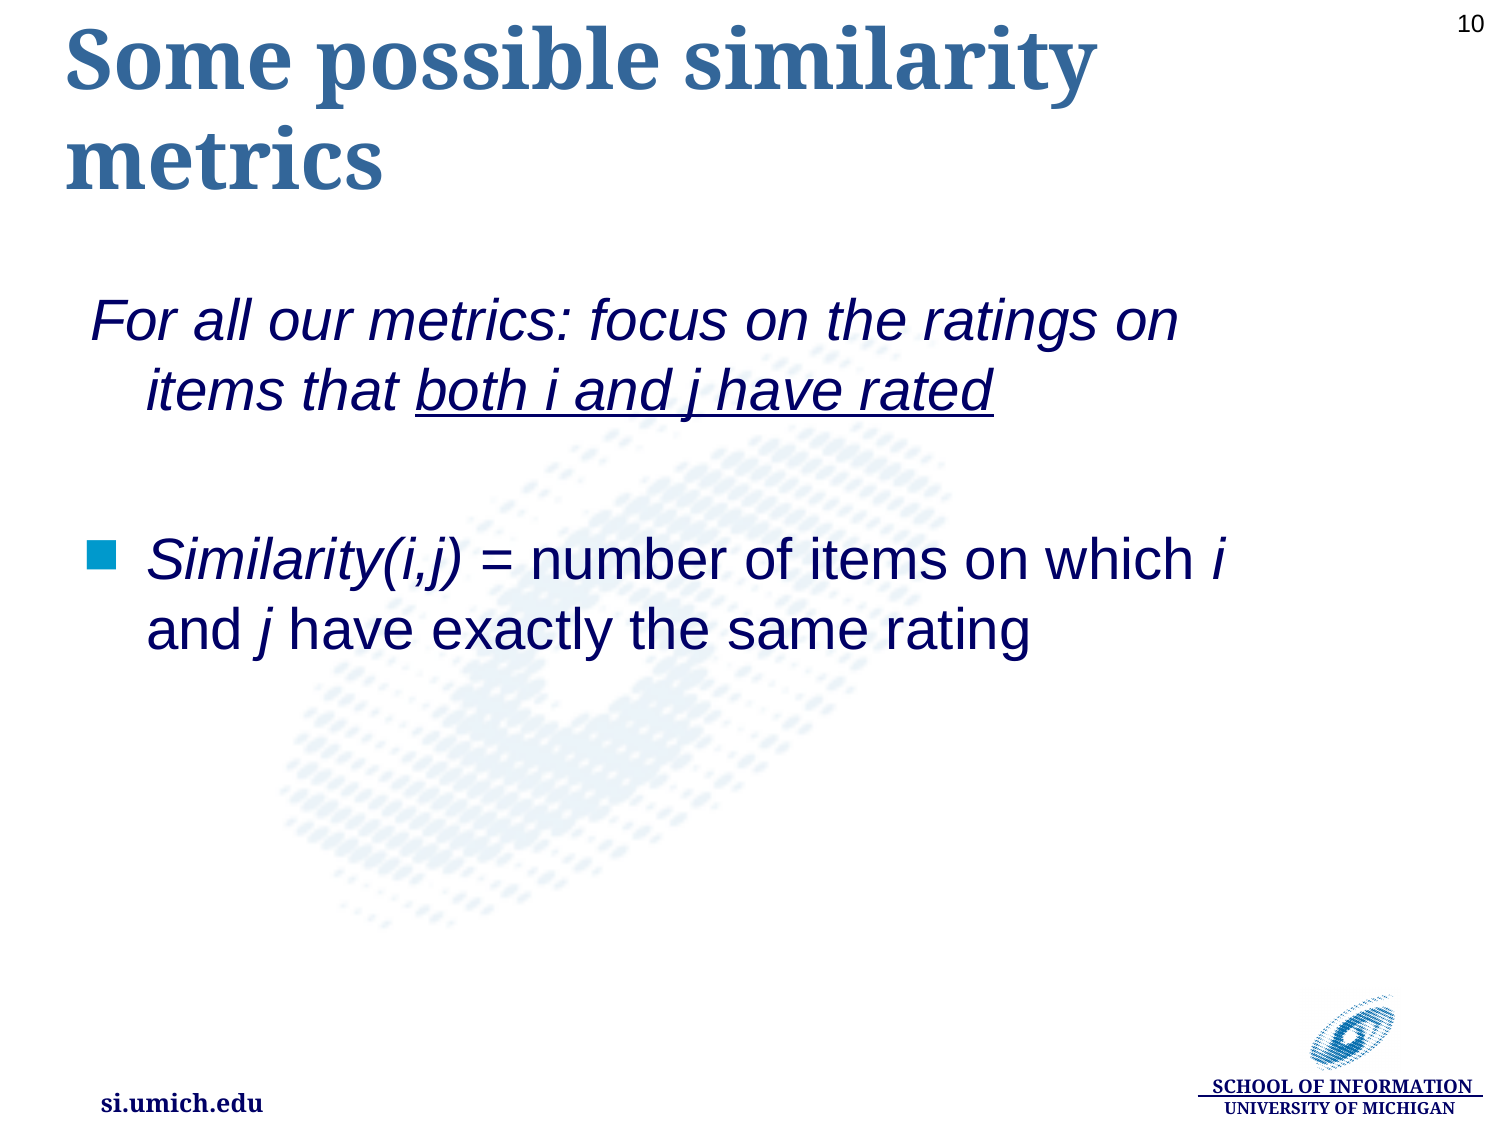

# Some possible similarity metrics
For all our metrics: focus on the ratings on items that both i and j have rated
Similarity(i,j) = number of items on which i and j have exactly the same rating